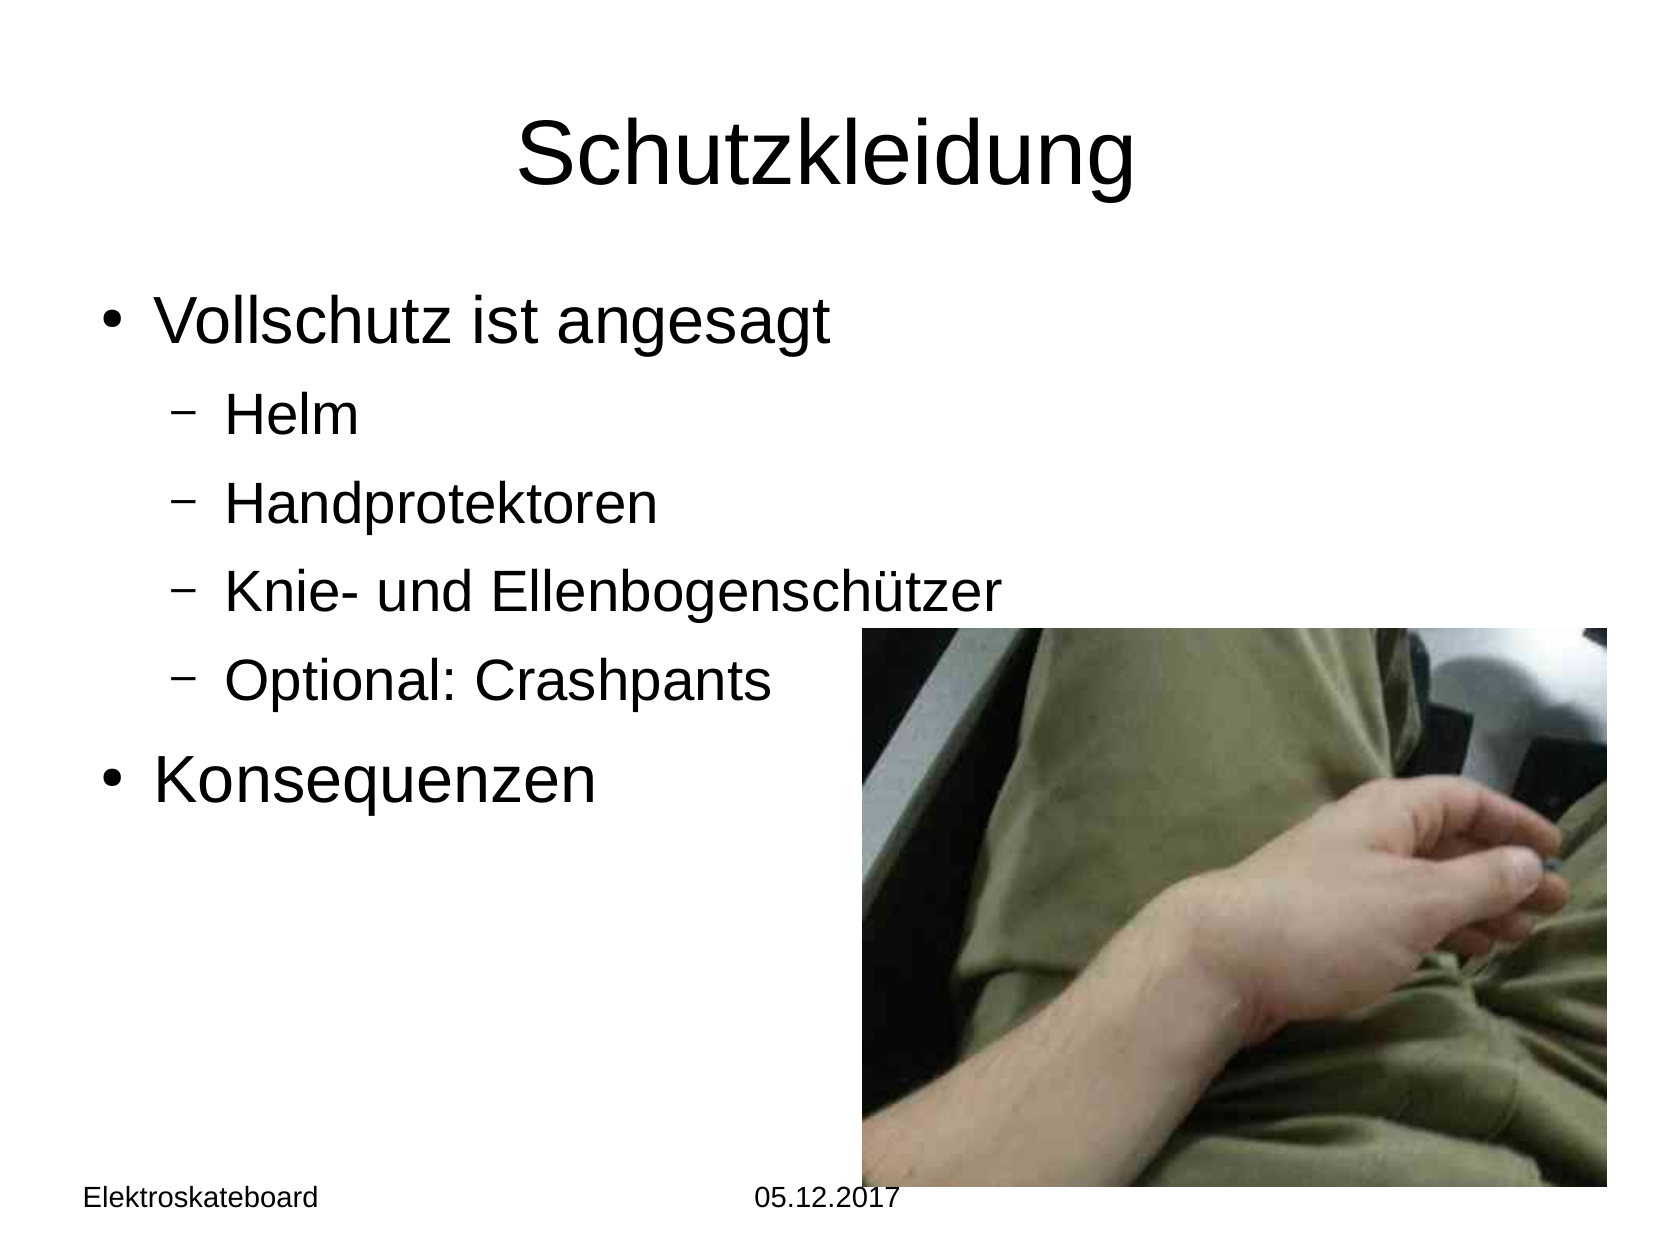

# Schutzkleidung
Vollschutz ist angesagt
Helm
Handprotektoren
Knie- und Ellenbogenschützer
Optional: Crashpants
Konsequenzen